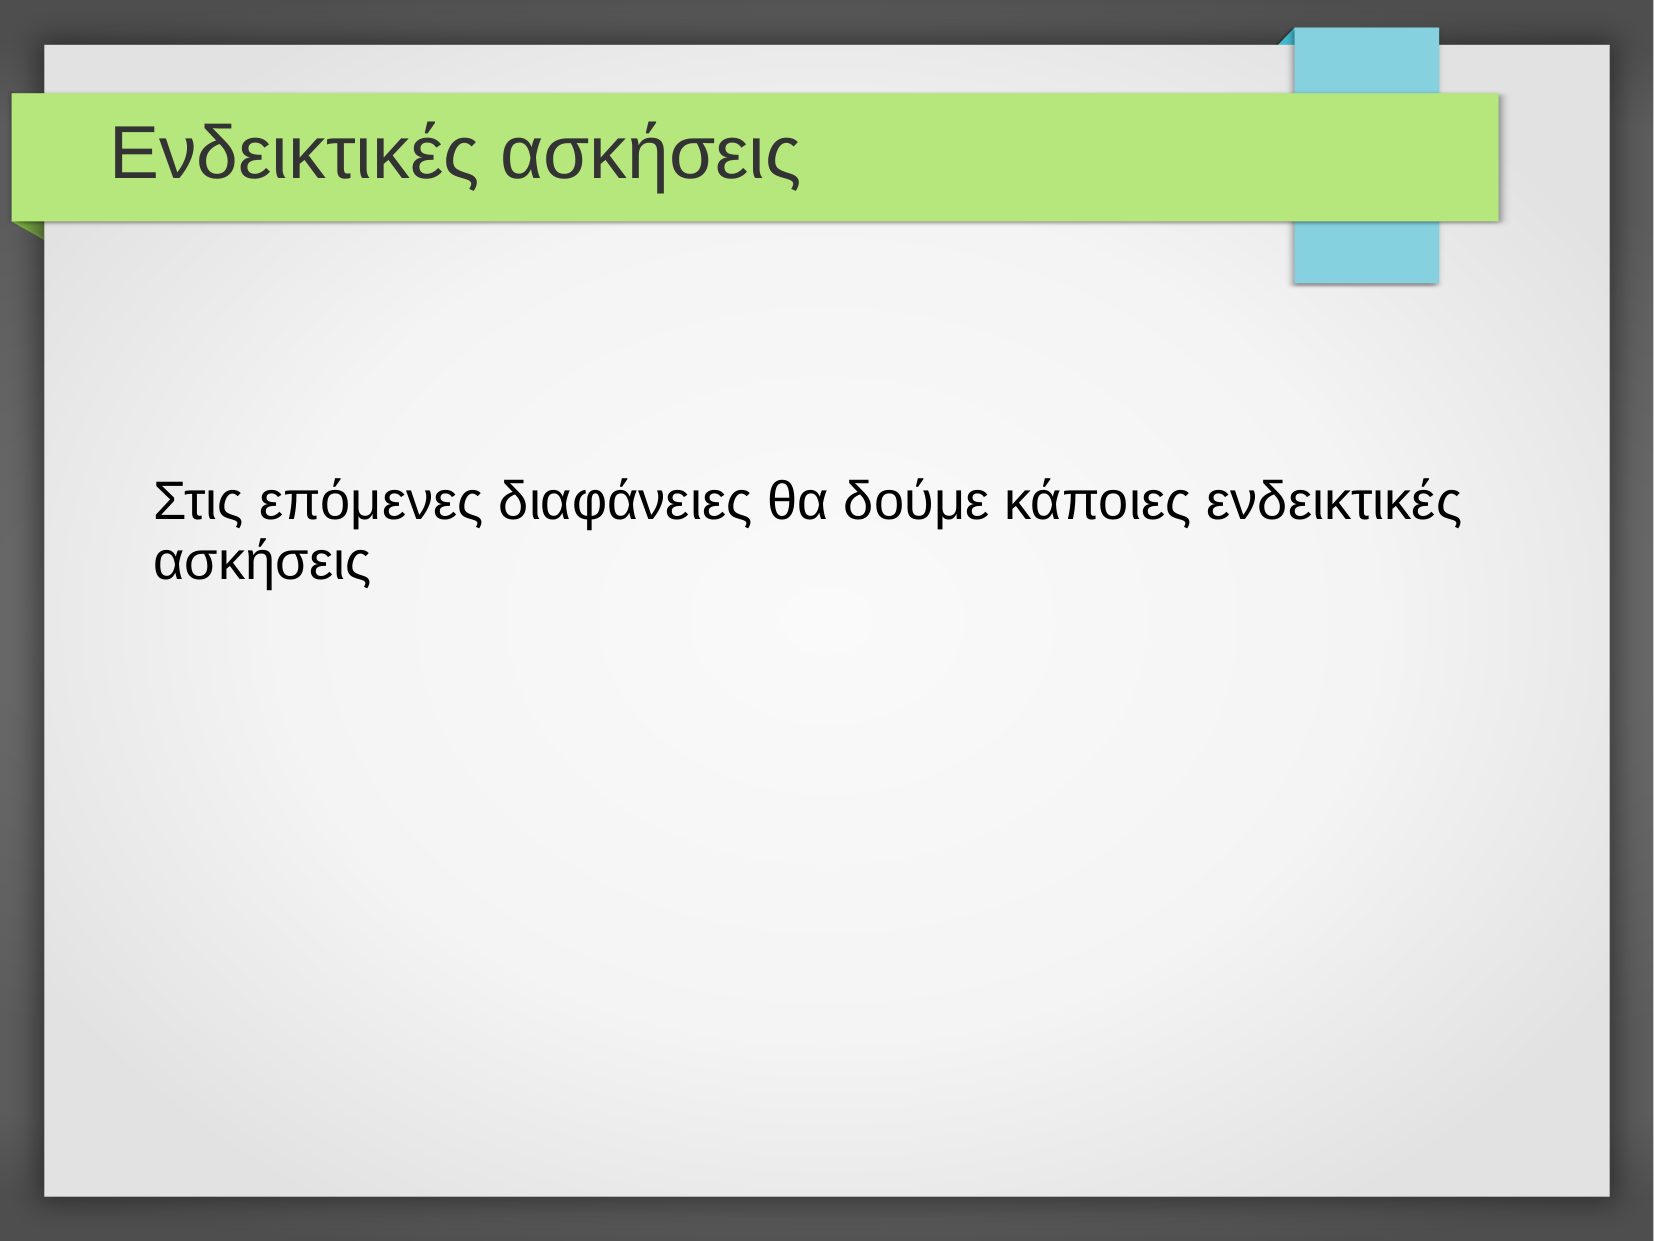

# Ενδεικτικές ασκήσεις
Στις επόμενες διαφάνειες θα δούμε κάποιες ενδεικτικές ασκήσεις